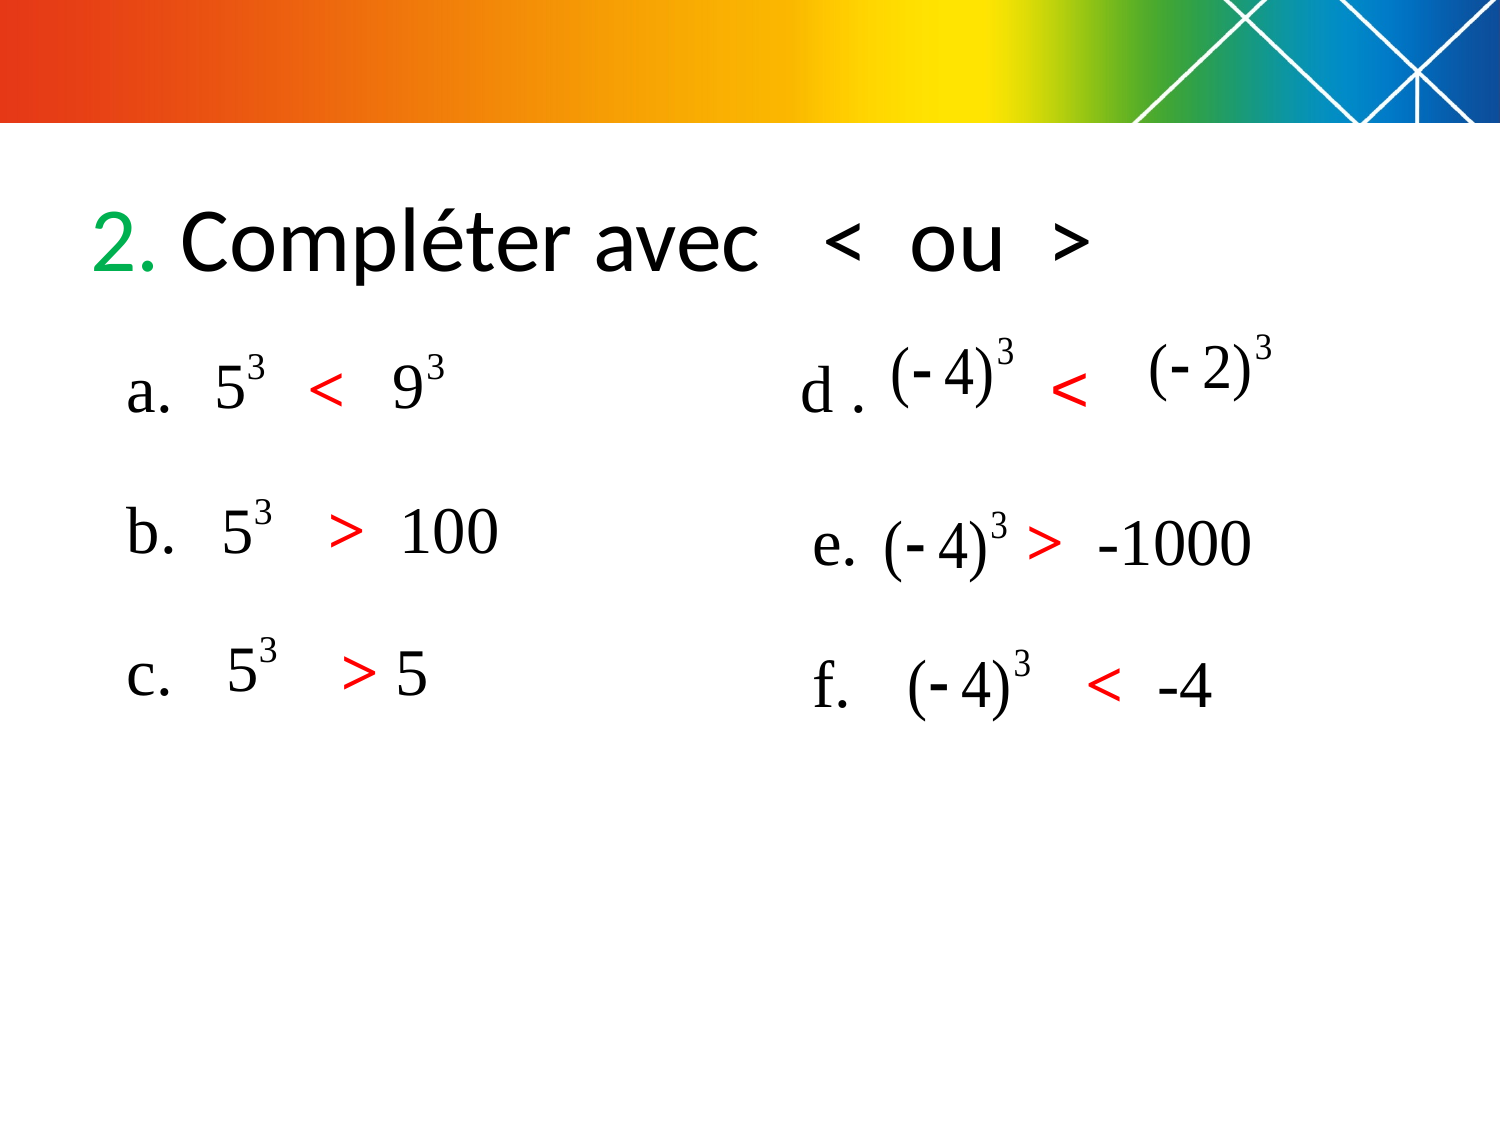

# 2. Compléter avec < ou >
a. <
d . <
b. > 100
e. > -1000
c. > 5
f. < -4